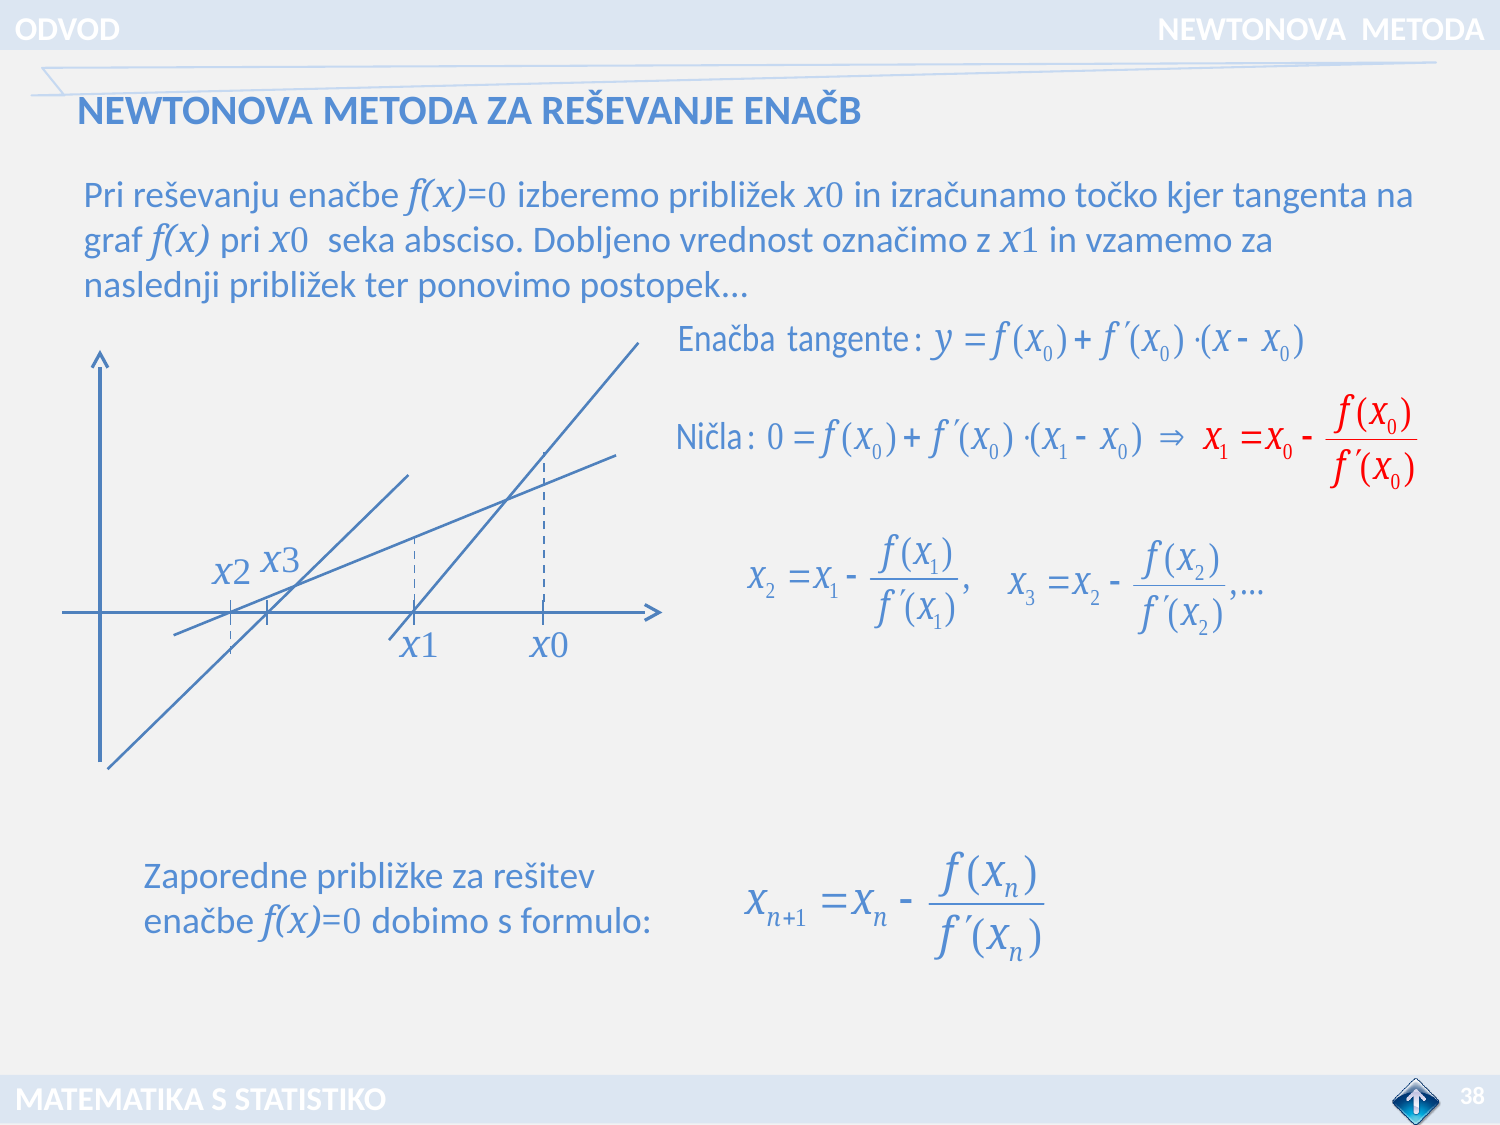

ODVOD
NEWTONOVA METODA
NEWTONOVA METODA ZA REŠEVANJE ENAČB
Pri reševanju enačbe f(x)=0 izberemo približek x0 in izračunamo točko kjer tangenta na graf f(x) pri x0 seka absciso. Dobljeno vrednost označimo z x1 in vzamemo za naslednji približek ter ponovimo postopek...
x2
x3
x1
x0
Zaporedne približke za rešitev
enačbe f(x)=0 dobimo s formulo:
MATEMATIKA S STATISTIKO